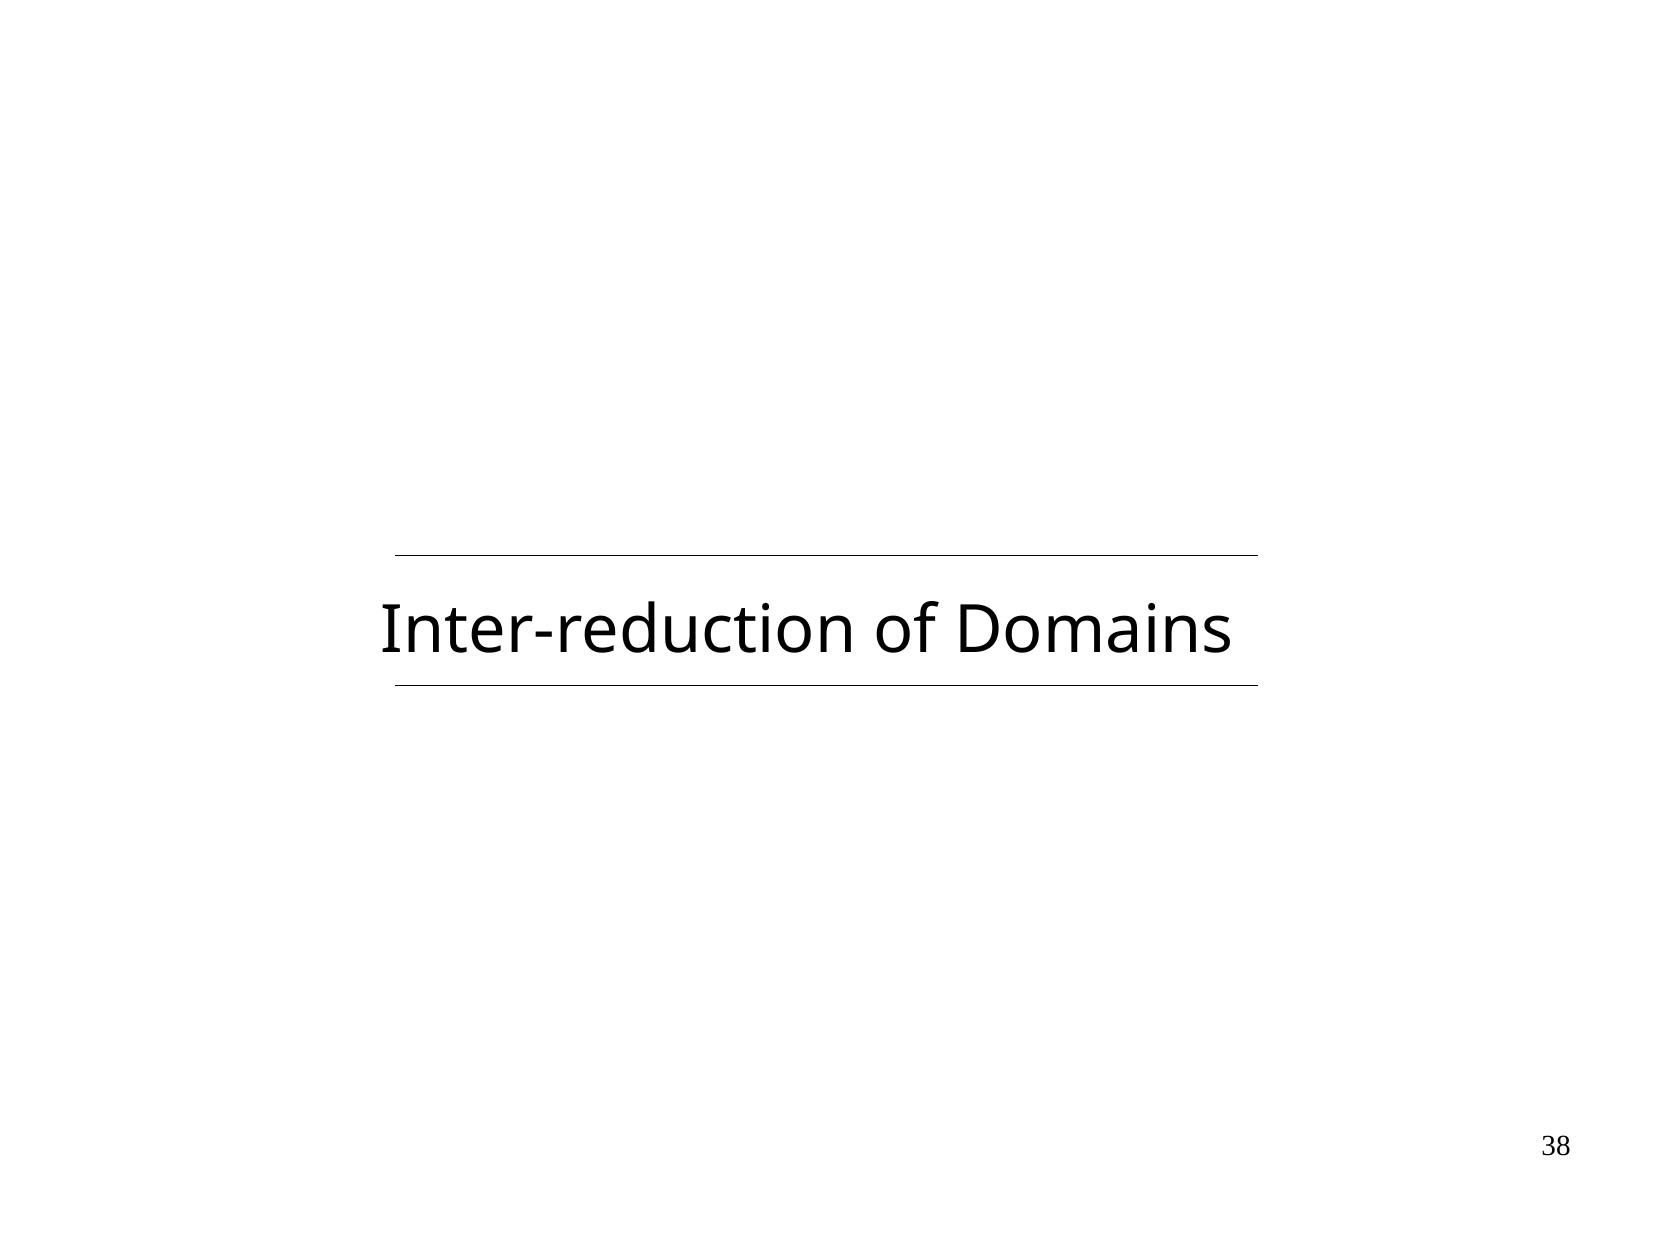

Now, before talking about the interreduction of domains, I will first talk about those domains briefly
Inter-reduction of Domains
38